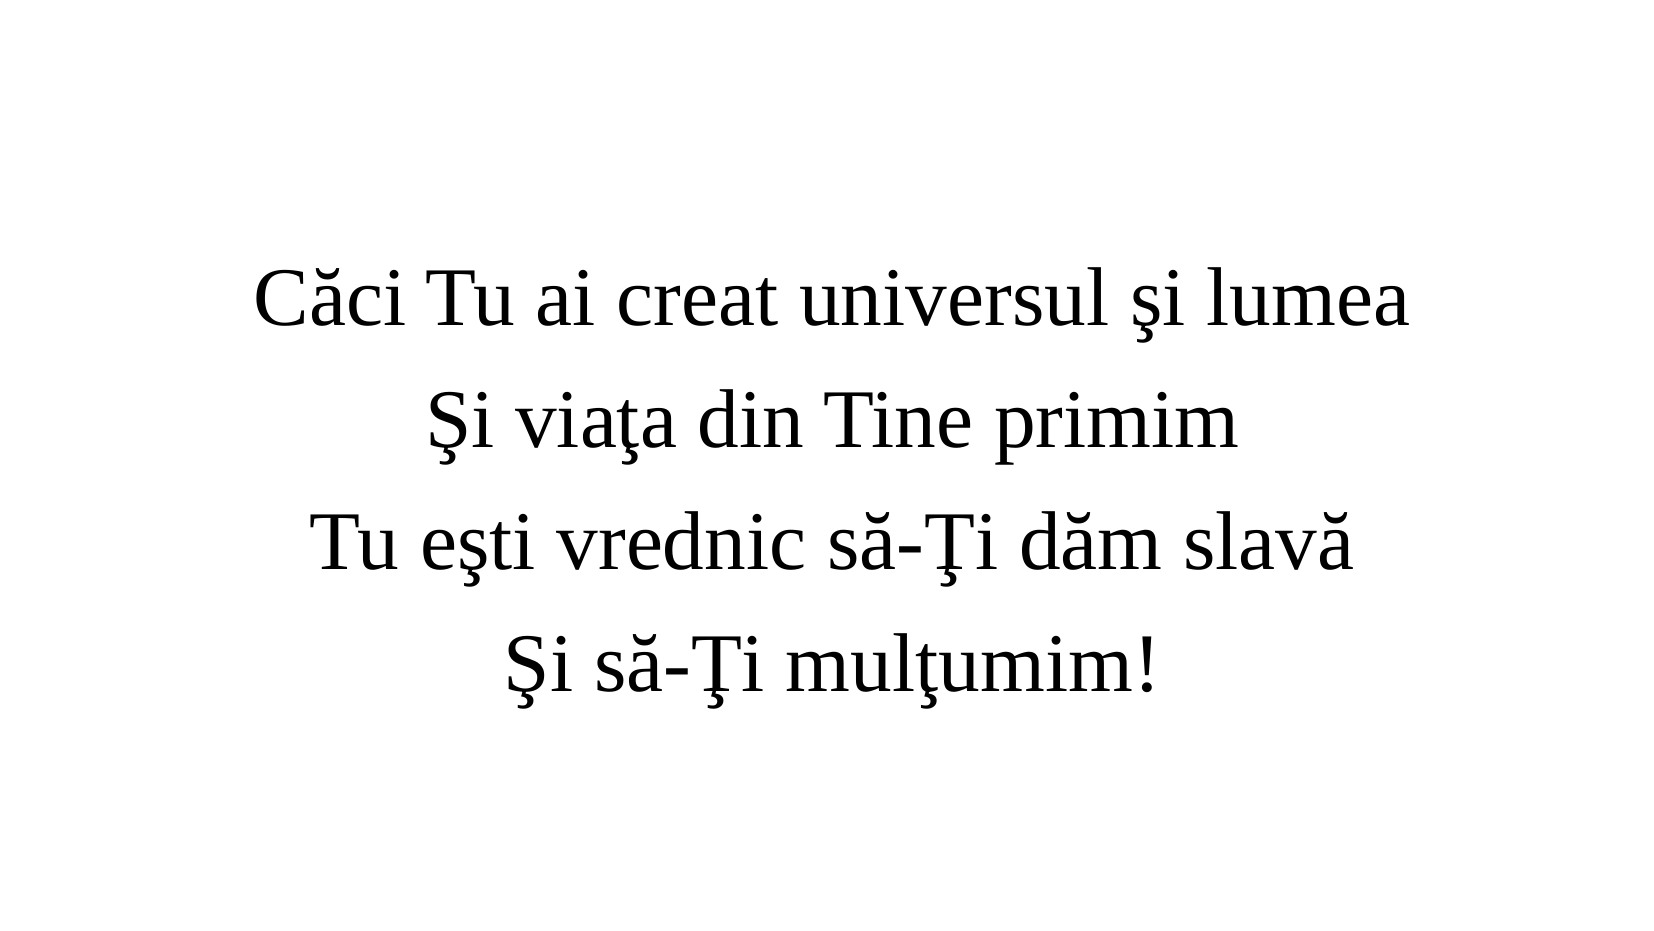

# Căci Tu ai creat universul şi lumea
Şi viaţa din Tine primim
Tu eşti vrednic să-Ţi dăm slavă
Şi să-Ţi mulţumim!